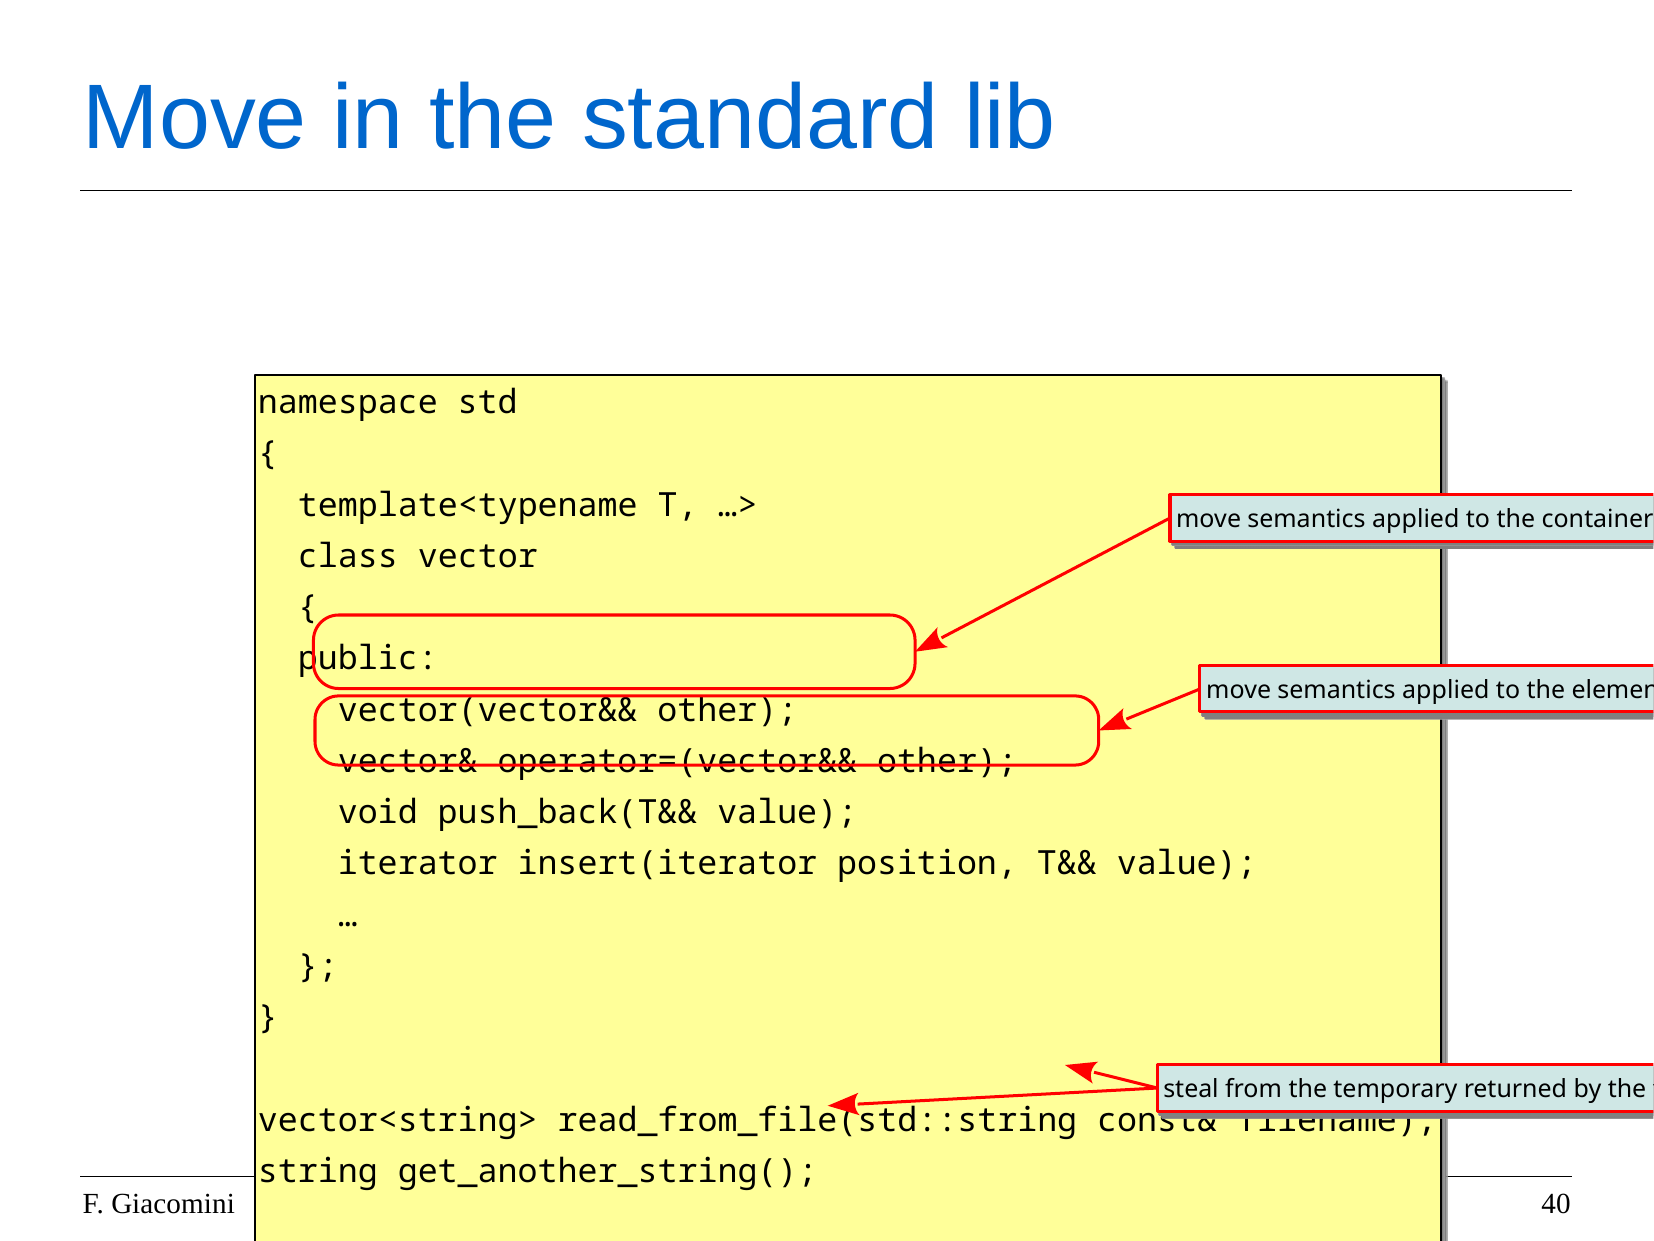

# Move in the standard lib
namespace std
{
 template<typename T, …>
 class vector
 {
 public:
 vector(vector&& other);
 vector& operator=(vector&& other);
 void push_back(T&& value);
 iterator insert(iterator position, T&& value);
 …
 };
}
vector<string> read_from_file(std::string const& filename);
string get_another_string();
vector<string> v(read_from_file("strings.txt"));
v.push_back(get_another_string());
move semantics applied to the container
move semantics applied to the elements
steal from the temporary returned by the function
F. Giacomini
Efficient C++ Coding
40